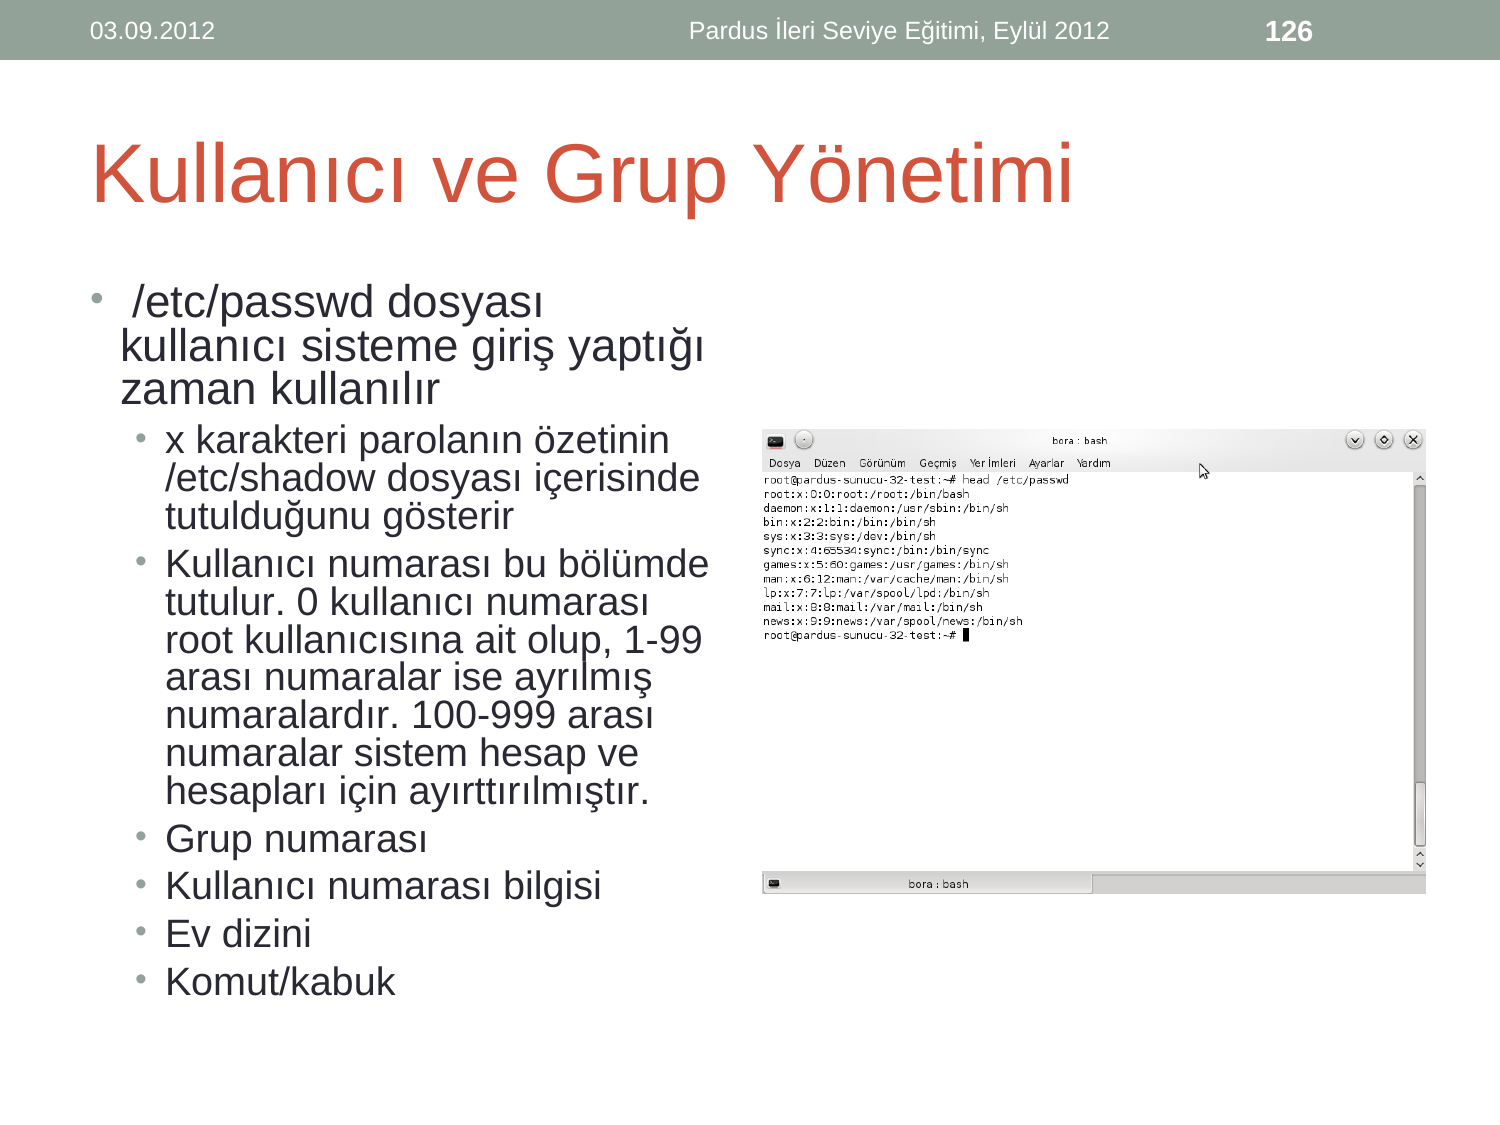

03.09.2012
Pardus İleri Seviye Eğitimi, Eylül 2012
# Kullanıcı ve Grup Yönetimi
 /etc/passwd dosyası kullanıcı sisteme giriş yaptığı zaman kullanılır
x karakteri parolanın özetinin /etc/shadow dosyası içerisinde tutulduğunu gösterir
Kullanıcı numarası bu bölümde tutulur. 0 kullanıcı numarası root kullanıcısına ait olup, 1-99 arası numaralar ise ayrılmış numaralardır. 100-999 arası numaralar sistem hesap ve hesapları için ayırttırılmıştır.
Grup numarası
Kullanıcı numarası bilgisi
Ev dizini
Komut/kabuk